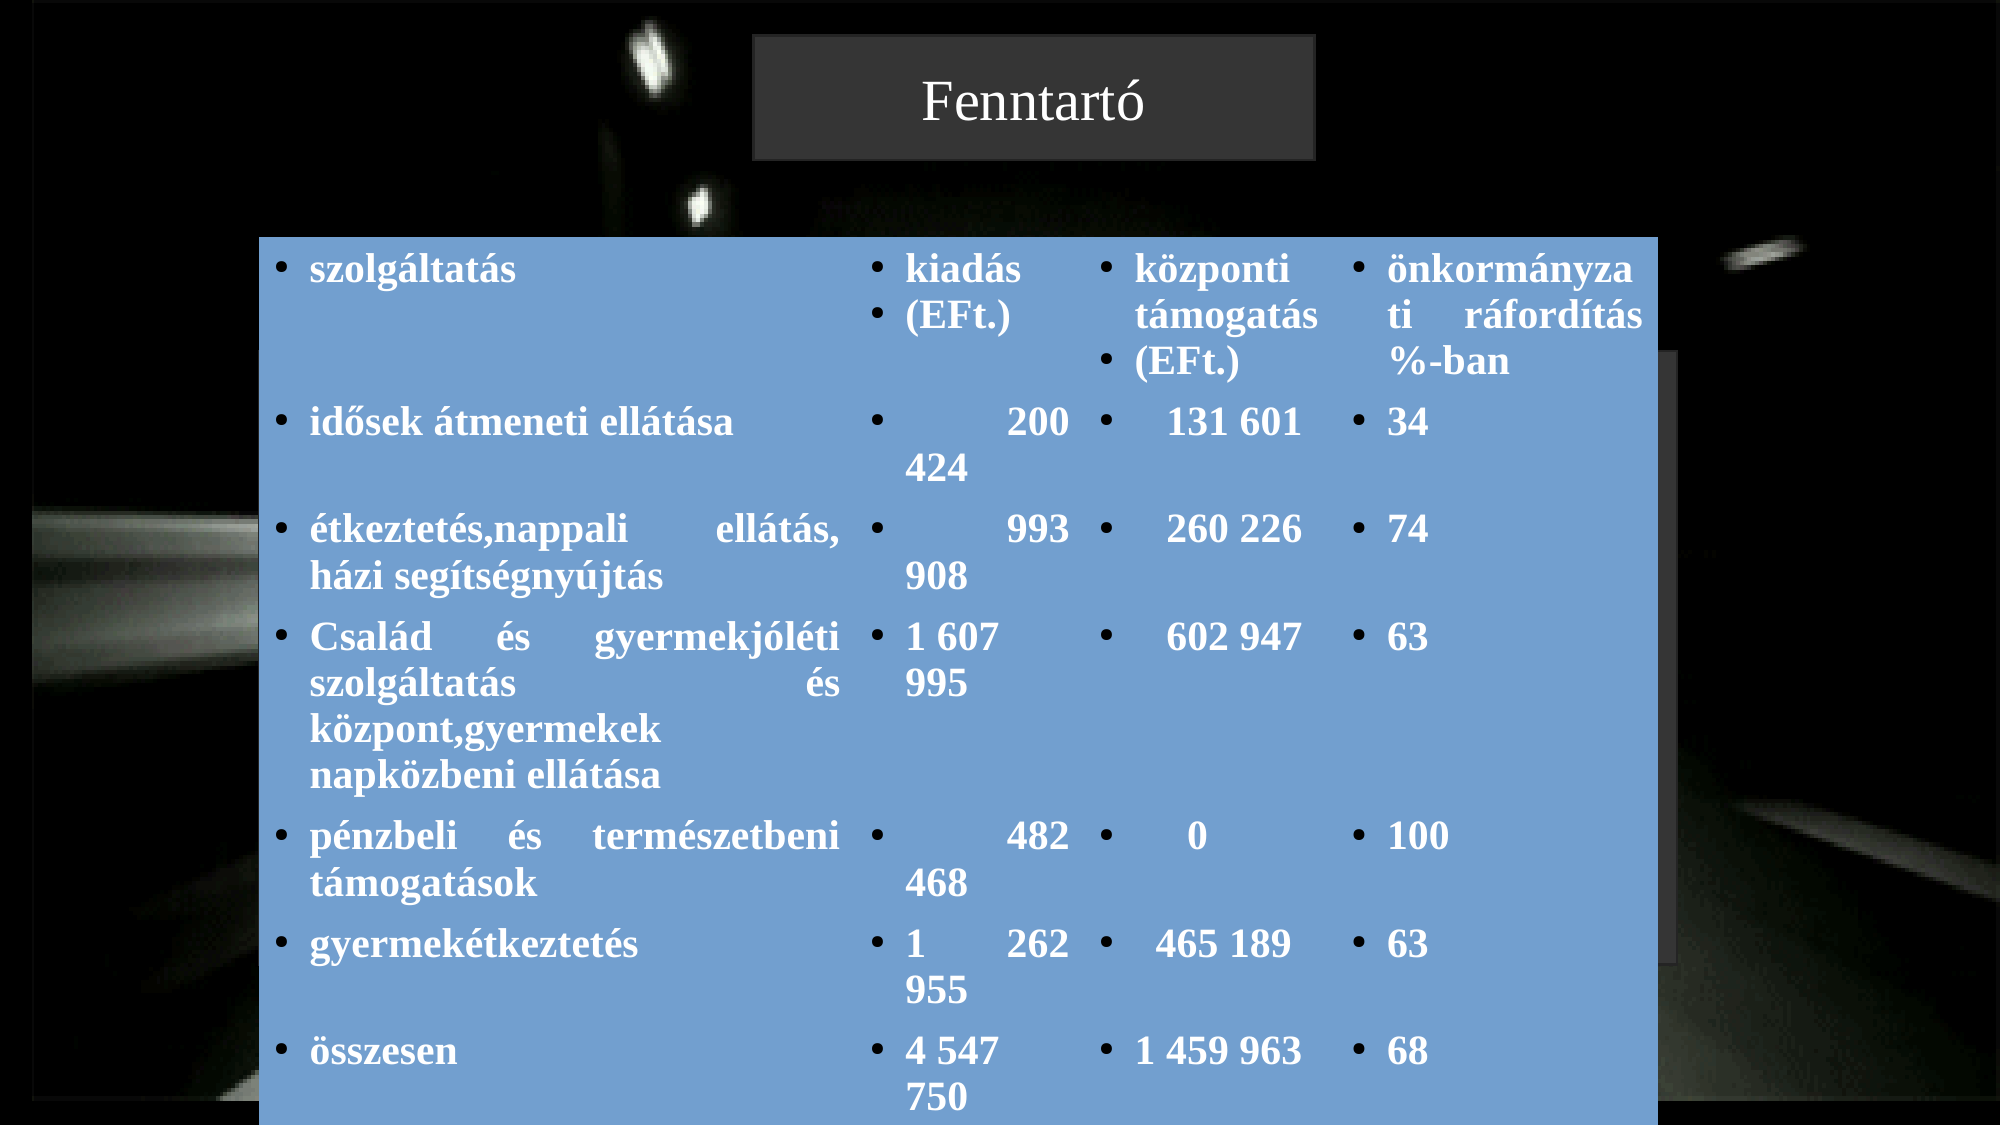

Fenntartó
| szolgáltatás | kiadás (EFt.) | központi támogatás (EFt.) | önkormányzati ráfordítás %-ban |
| --- | --- | --- | --- |
| idősek átmeneti ellátása | 200 424 | 131 601 | 34 |
| étkeztetés,nappali ellátás, házi segítségnyújtás | 993 908 | 260 226 | 74 |
| Család és gyermekjóléti szolgáltatás és központ,gyermekek napközbeni ellátása | 1 607 995 | 602 947 | 63 |
| pénzbeli és természetbeni támogatások | 482 468 | 0 | 100 |
| gyermekétkeztetés | 1 262 955 | 465 189 | 63 |
| összesen | 4 547 750 | 1 459 963 | 68 |